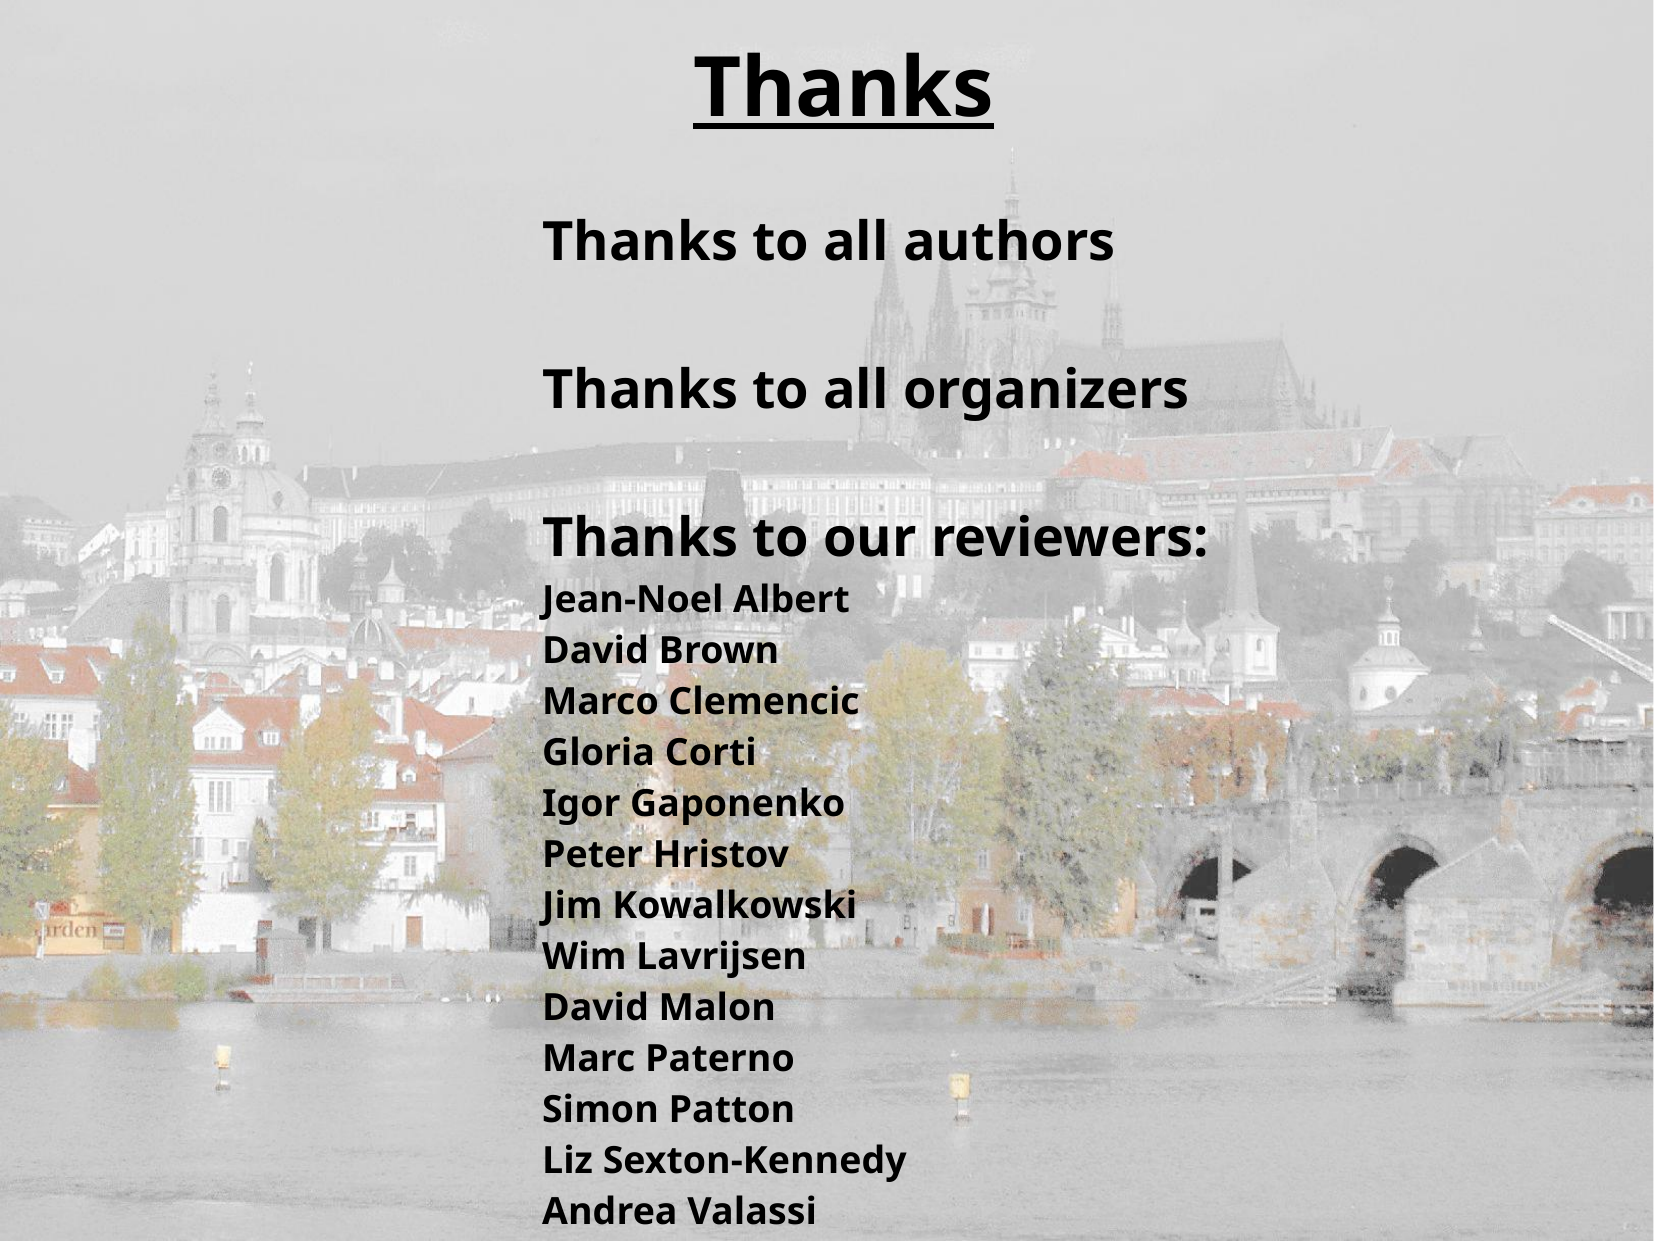

# Thanks
Thanks to all authors
Thanks to all organizers
Thanks to our reviewers:
Jean-Noel Albert
David Brown
Marco Clemencic
Gloria Corti
Igor Gaponenko
Peter Hristov
Jim Kowalkowski
Wim Lavrijsen
David Malon
Marc Paterno
Simon Patton
Liz Sexton-Kennedy
Andrea Valassi
Paolo Calafiura
Julius Hrivnac